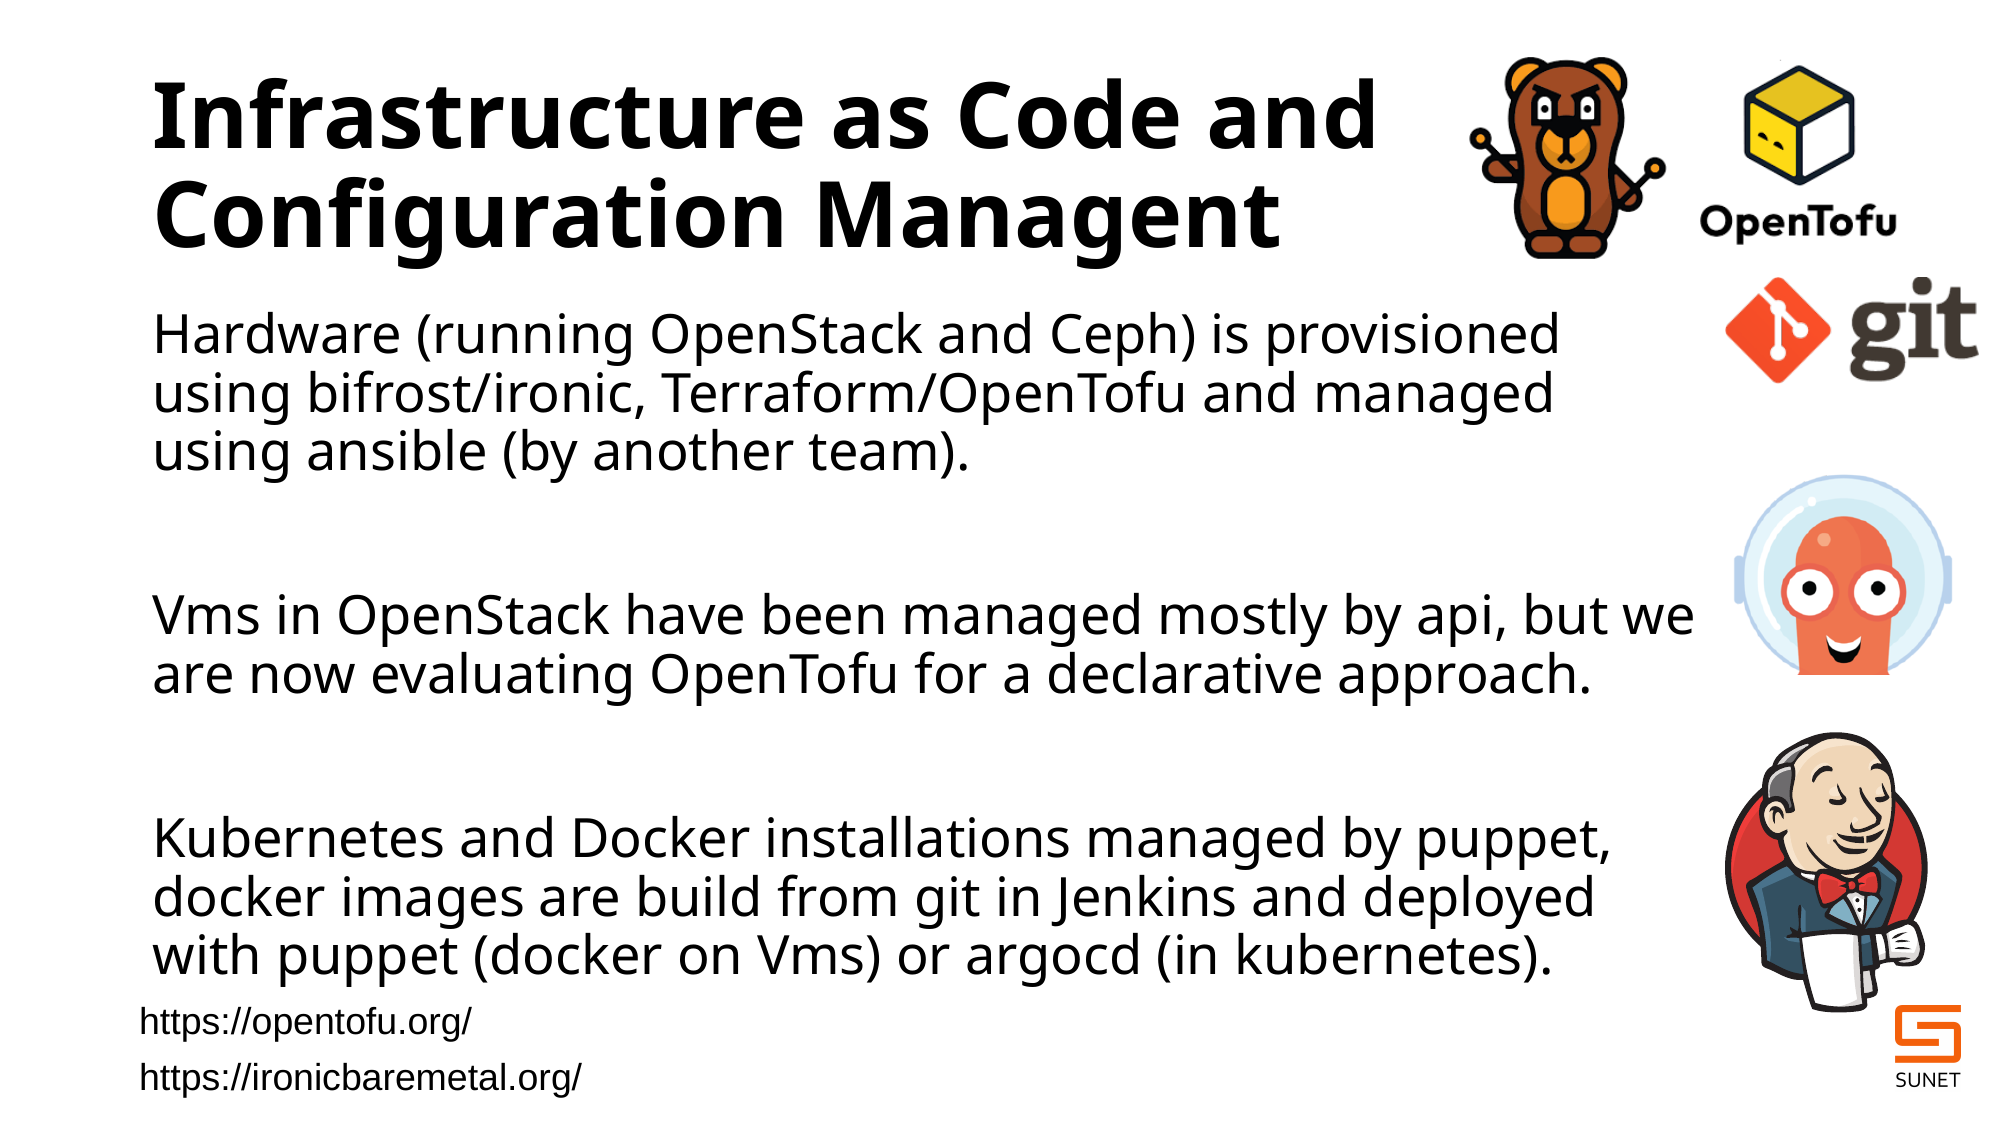

# Infrastructure as Code and Configuration Managent
Hardware (running OpenStack and Ceph) is provisioned using bifrost/ironic, Terraform/OpenTofu and managed using ansible (by another team).
Vms in OpenStack have been managed mostly by api, but we are now evaluating OpenTofu for a declarative approach.
Kubernetes and Docker installations managed by puppet, docker images are build from git in Jenkins and deployed with puppet (docker on Vms) or argocd (in kubernetes).
https://opentofu.org/
https://ironicbaremetal.org/